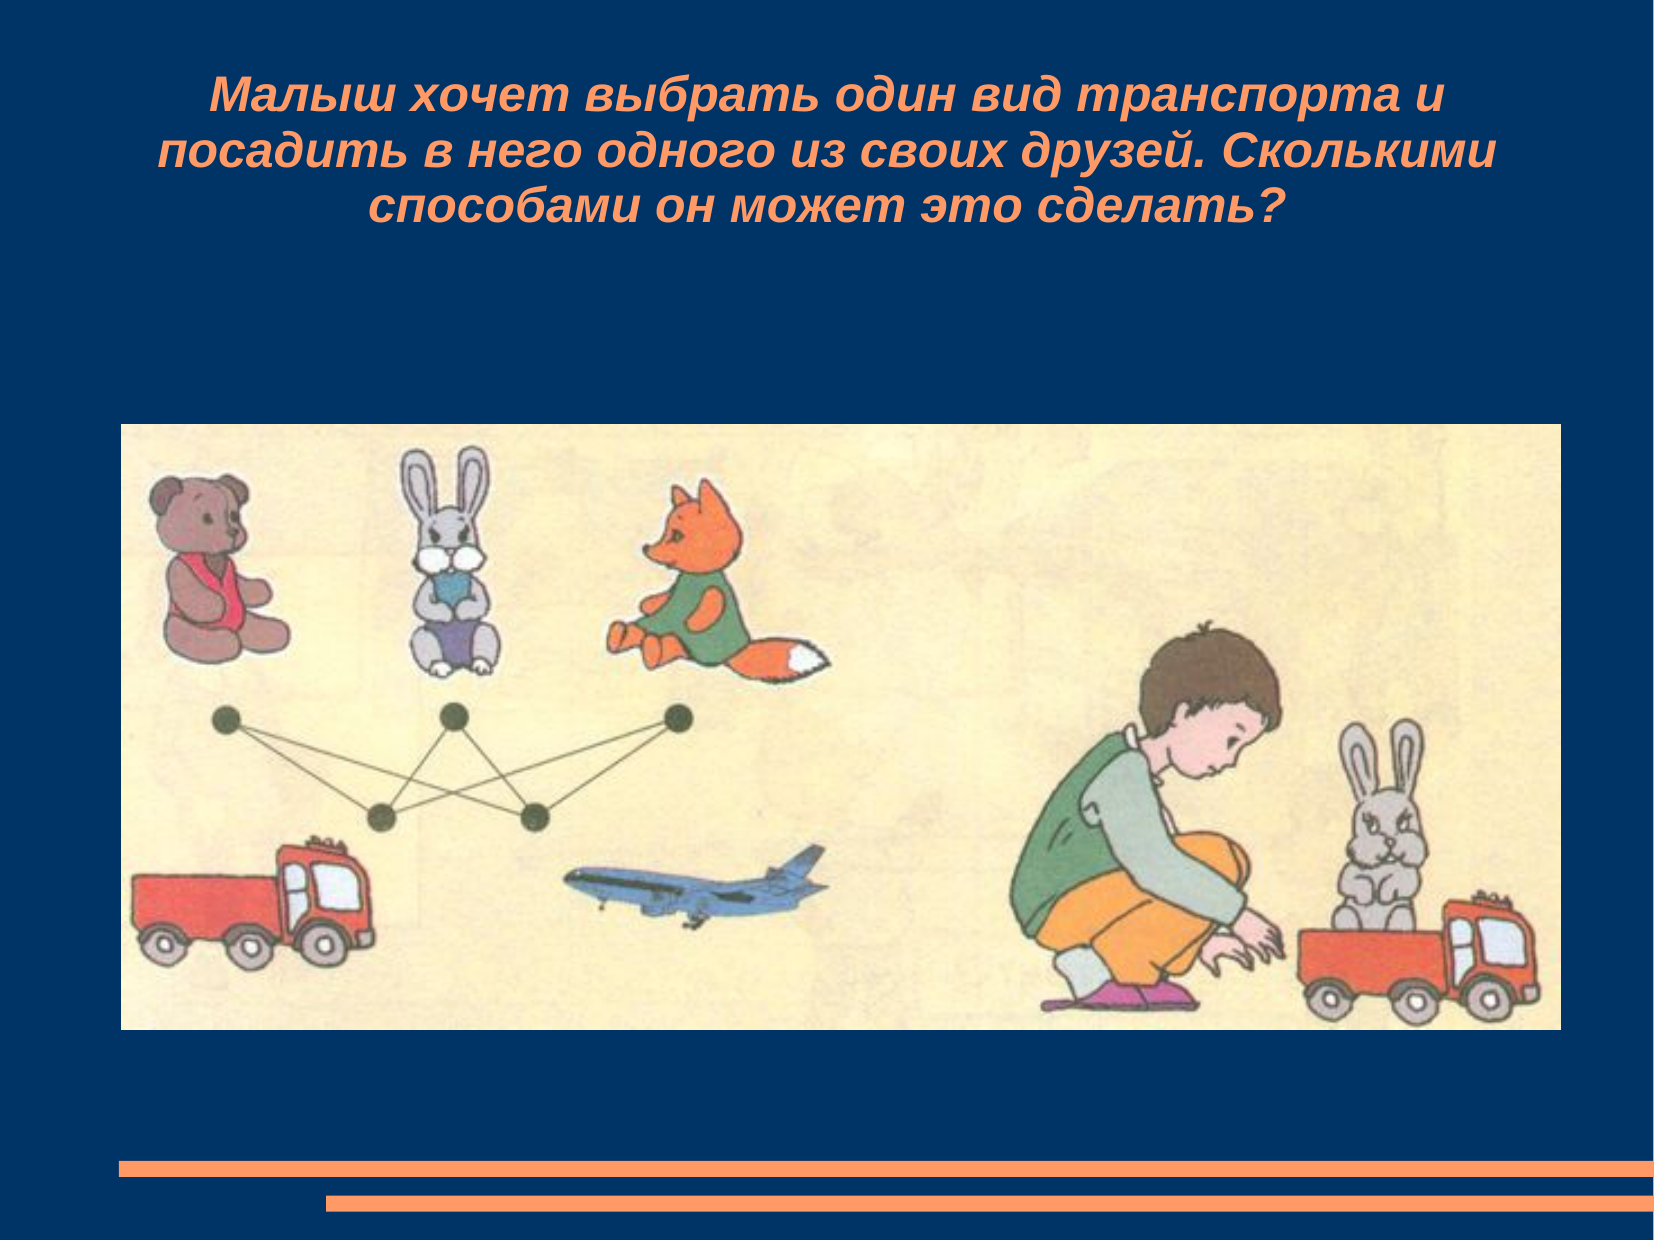

# Малыш хочет выбрать один вид транспорта и посадить в него одного из своих друзей. Сколькими способами он может это сделать?